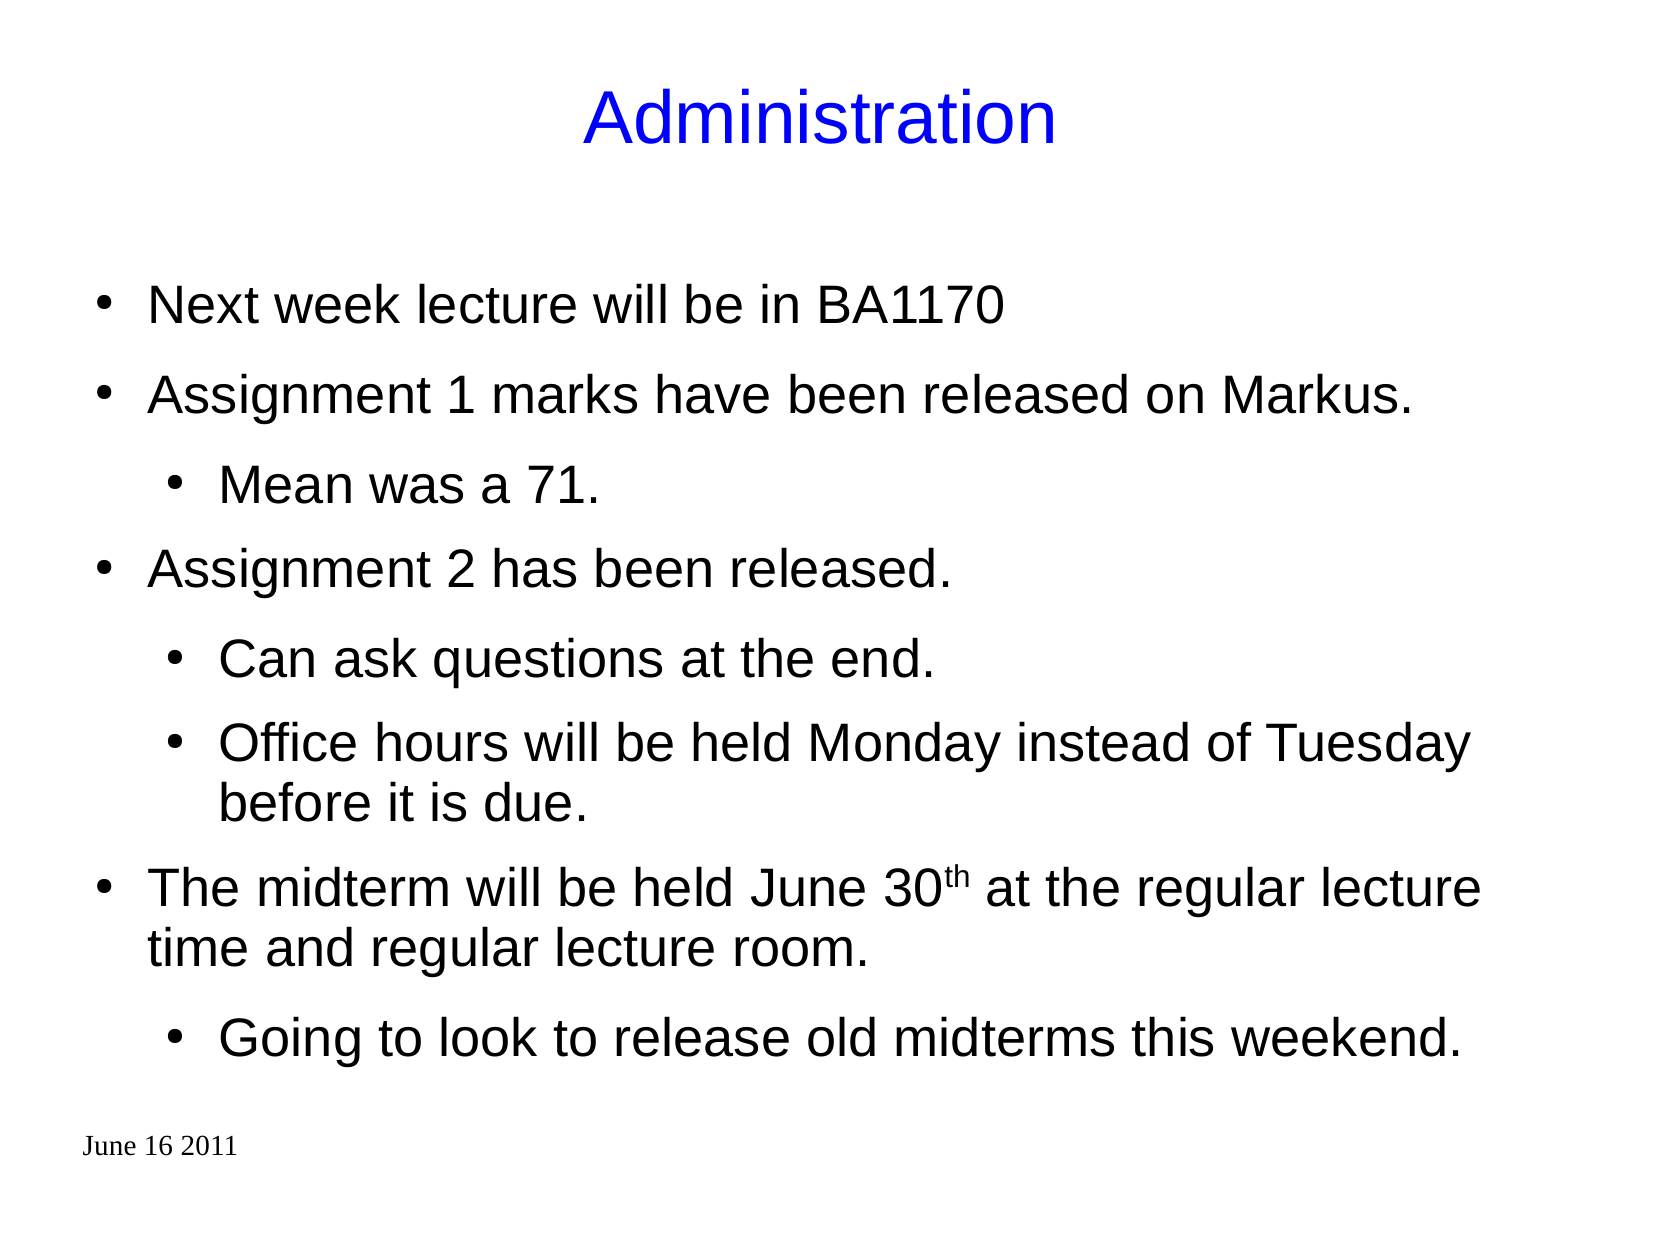

# Administration
Next week lecture will be in BA1170
Assignment 1 marks have been released on Markus.
Mean was a 71.
Assignment 2 has been released.
Can ask questions at the end.
Office hours will be held Monday instead of Tuesday before it is due.
The midterm will be held June 30th at the regular lecture time and regular lecture room.
Going to look to release old midterms this weekend.
June 16 2011